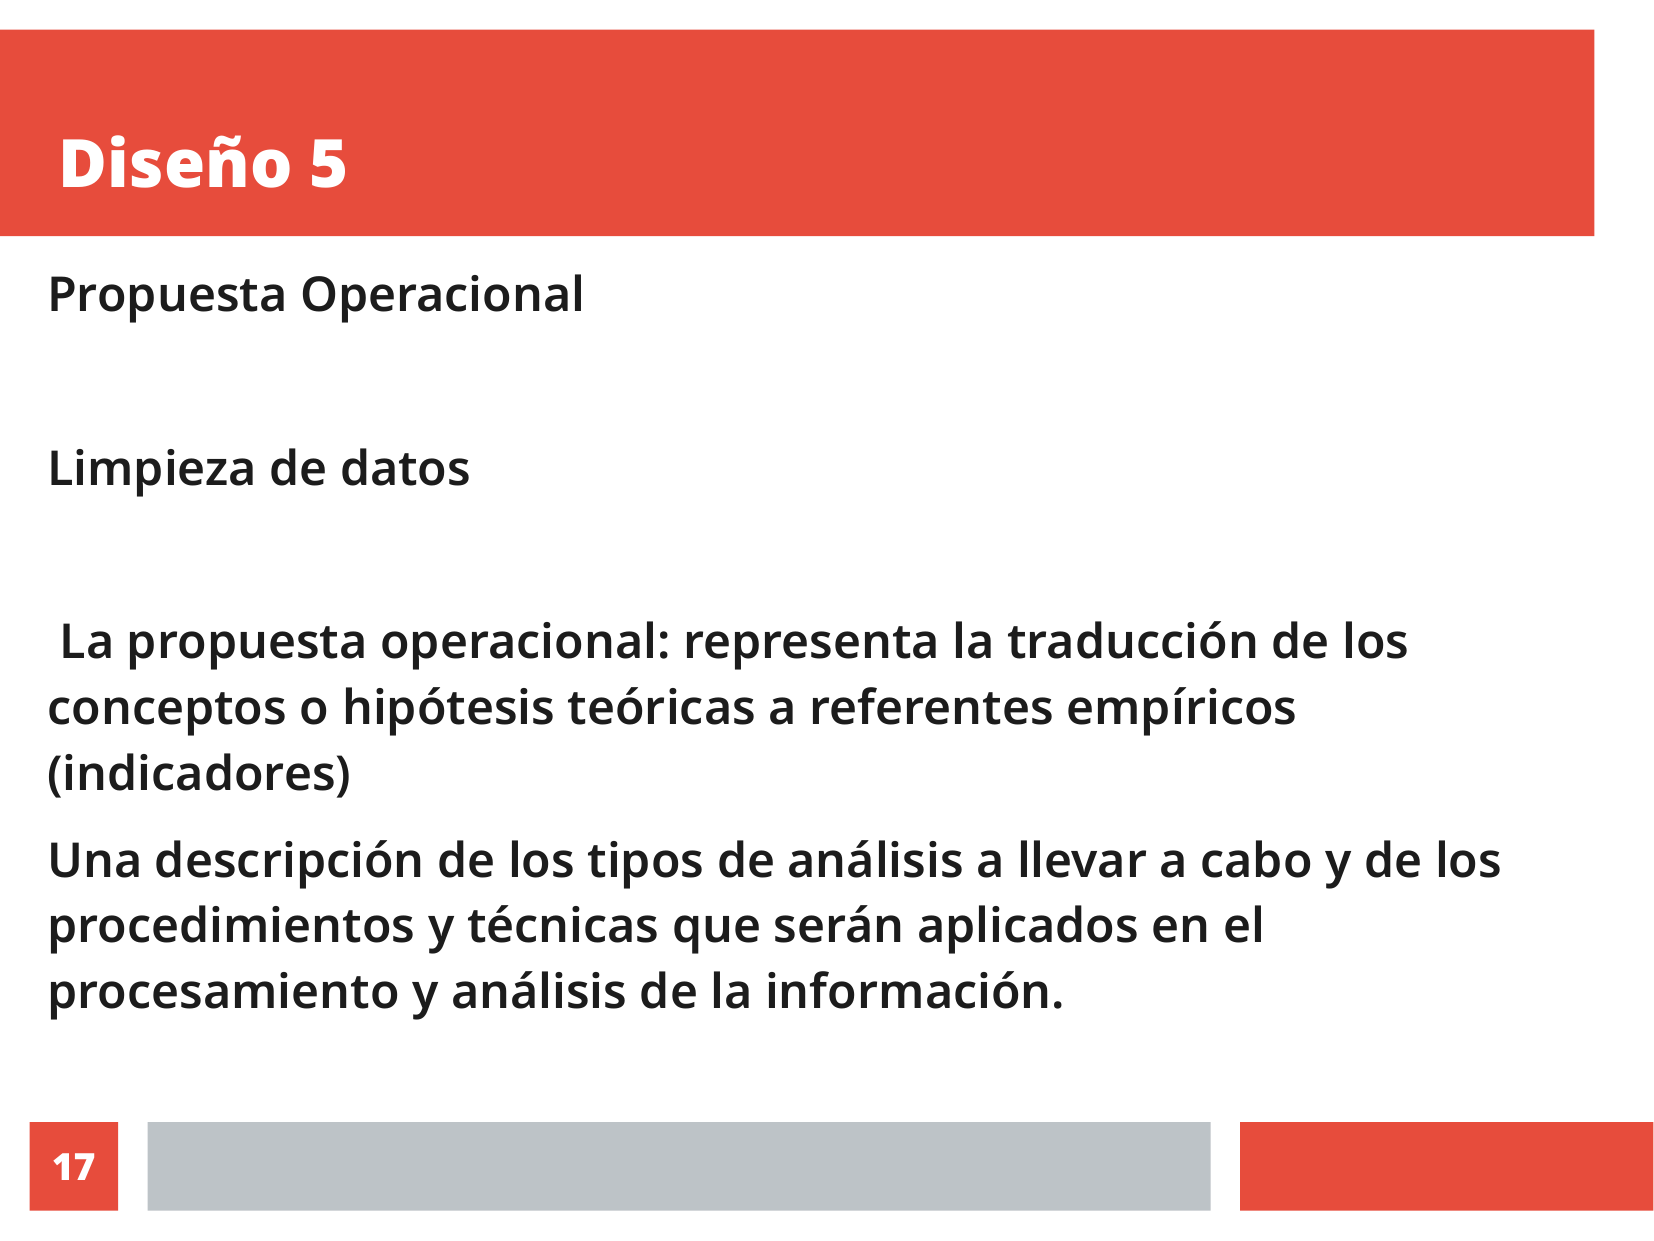

# Diseño 5
Propuesta Operacional
Limpieza de datos
 La propuesta operacional: representa la traducción de los conceptos o hipótesis teóricas a referentes empíricos (indicadores)
Una descripción de los tipos de análisis a llevar a cabo y de los procedimientos y técnicas que serán aplicados en el procesamiento y análisis de la información.
17